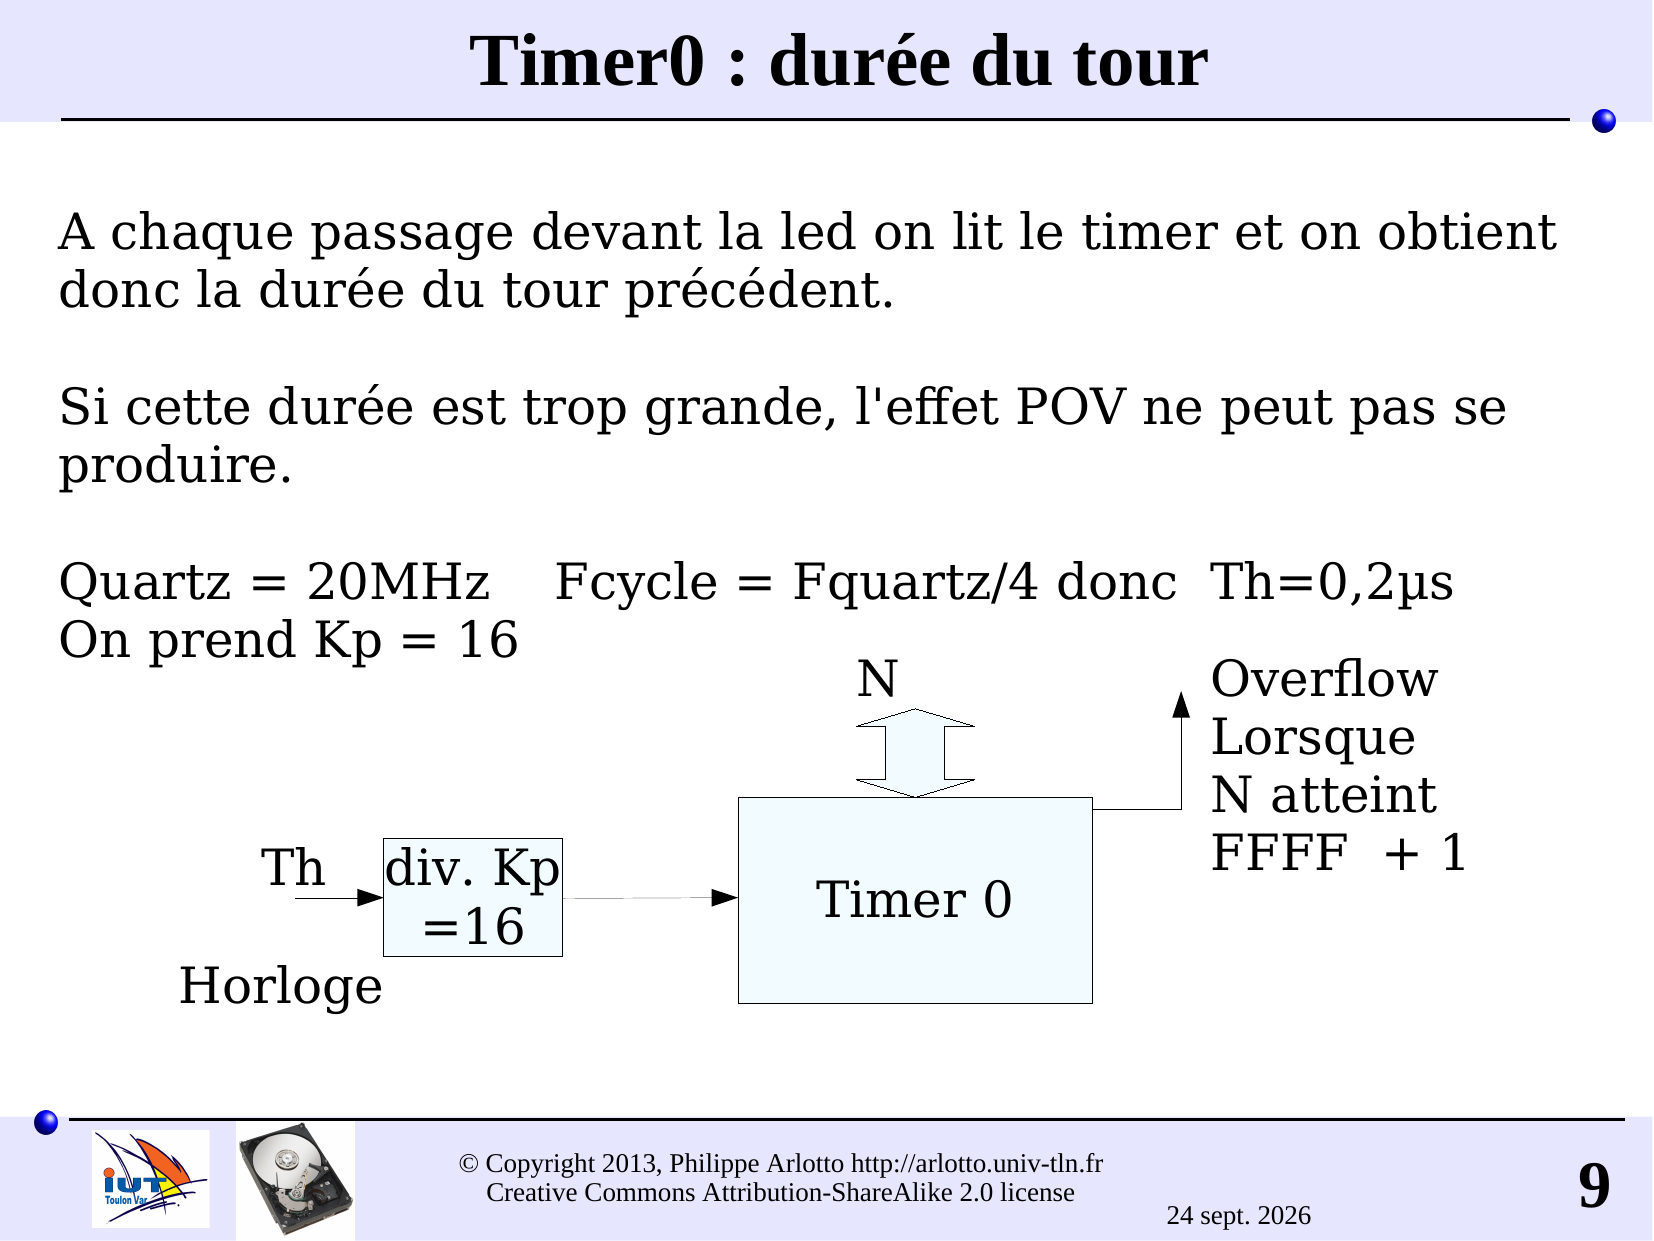

# Timer0 : durée du tour
A chaque passage devant la led on lit le timer et on obtient
donc la durée du tour précédent.
Si cette durée est trop grande, l'effet POV ne peut pas se
produire.
Quartz = 20MHz Fcycle = Fquartz/4 donc Th=0,2µs
On prend Kp = 16
N
Overflow
Lorsque N atteint FFFF + 1
Timer 0
Th
div. Kp
=16
Horloge